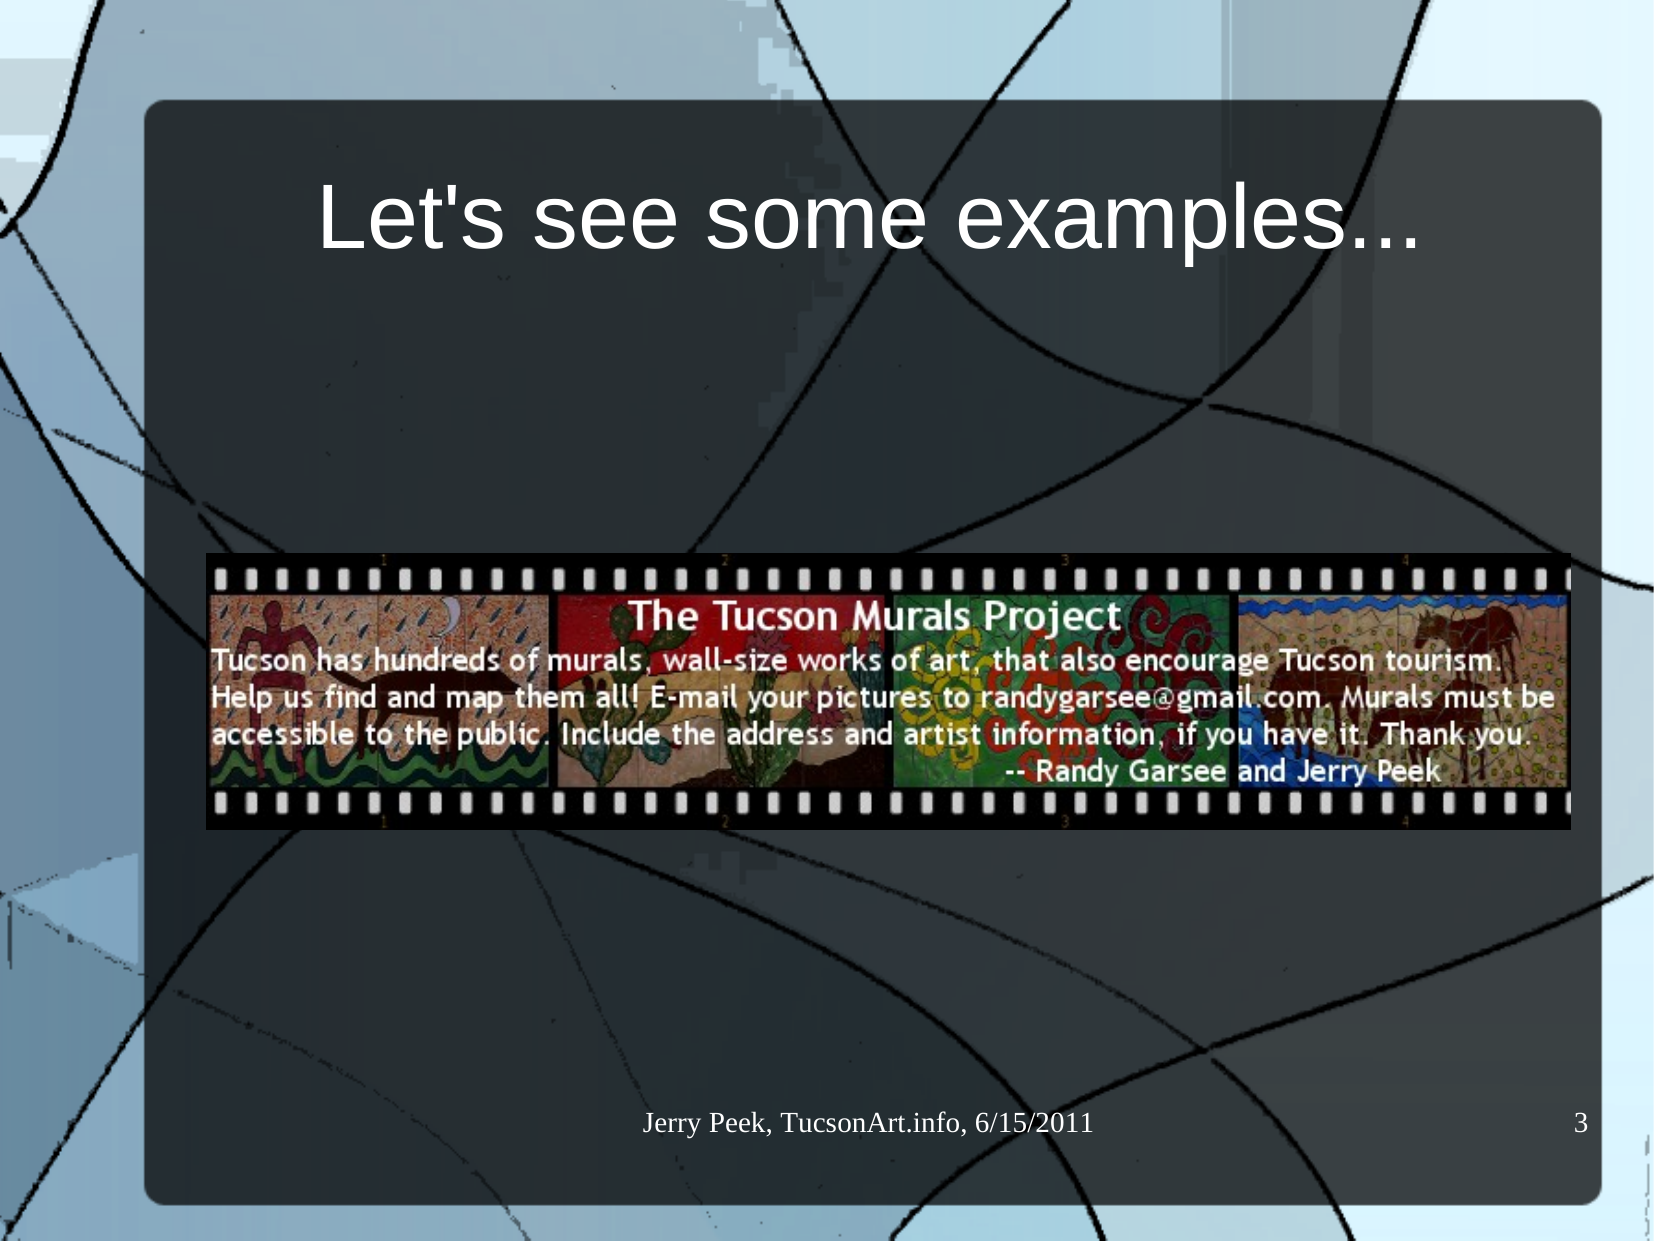

# Let's see some examples...
Jerry Peek, TucsonArt.info, 6/15/2011
3